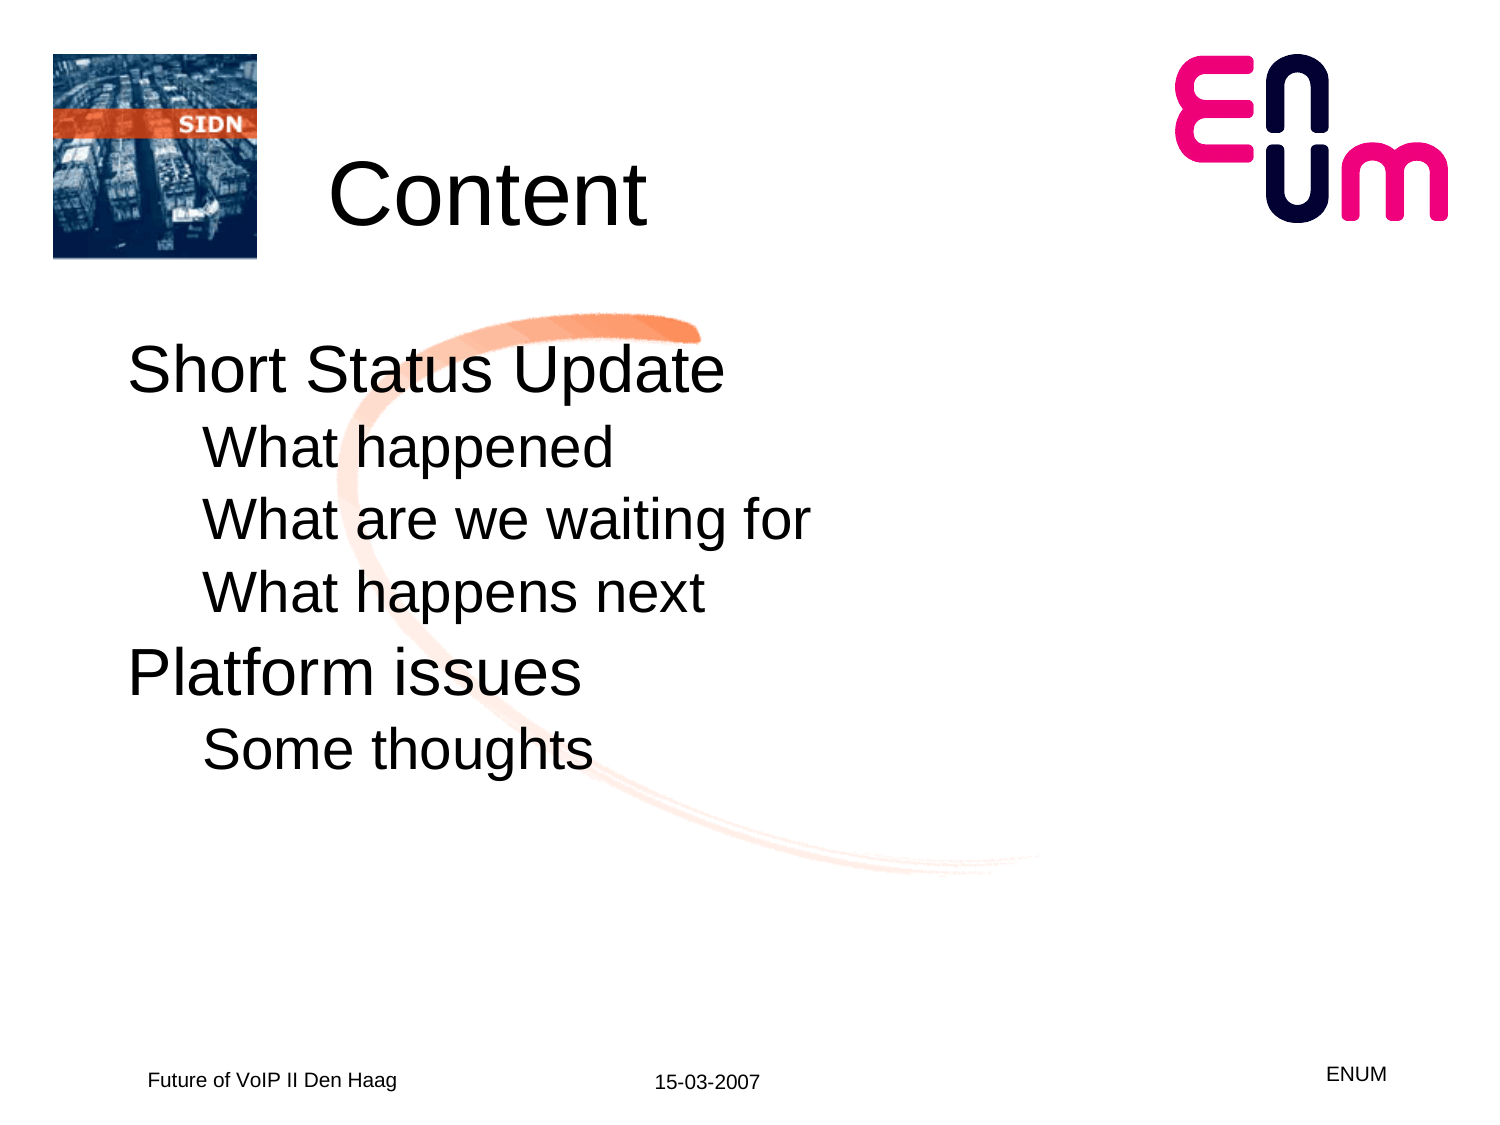

# Content
Short Status Update
What happened
What are we waiting for
What happens next
Platform issues
Some thoughts